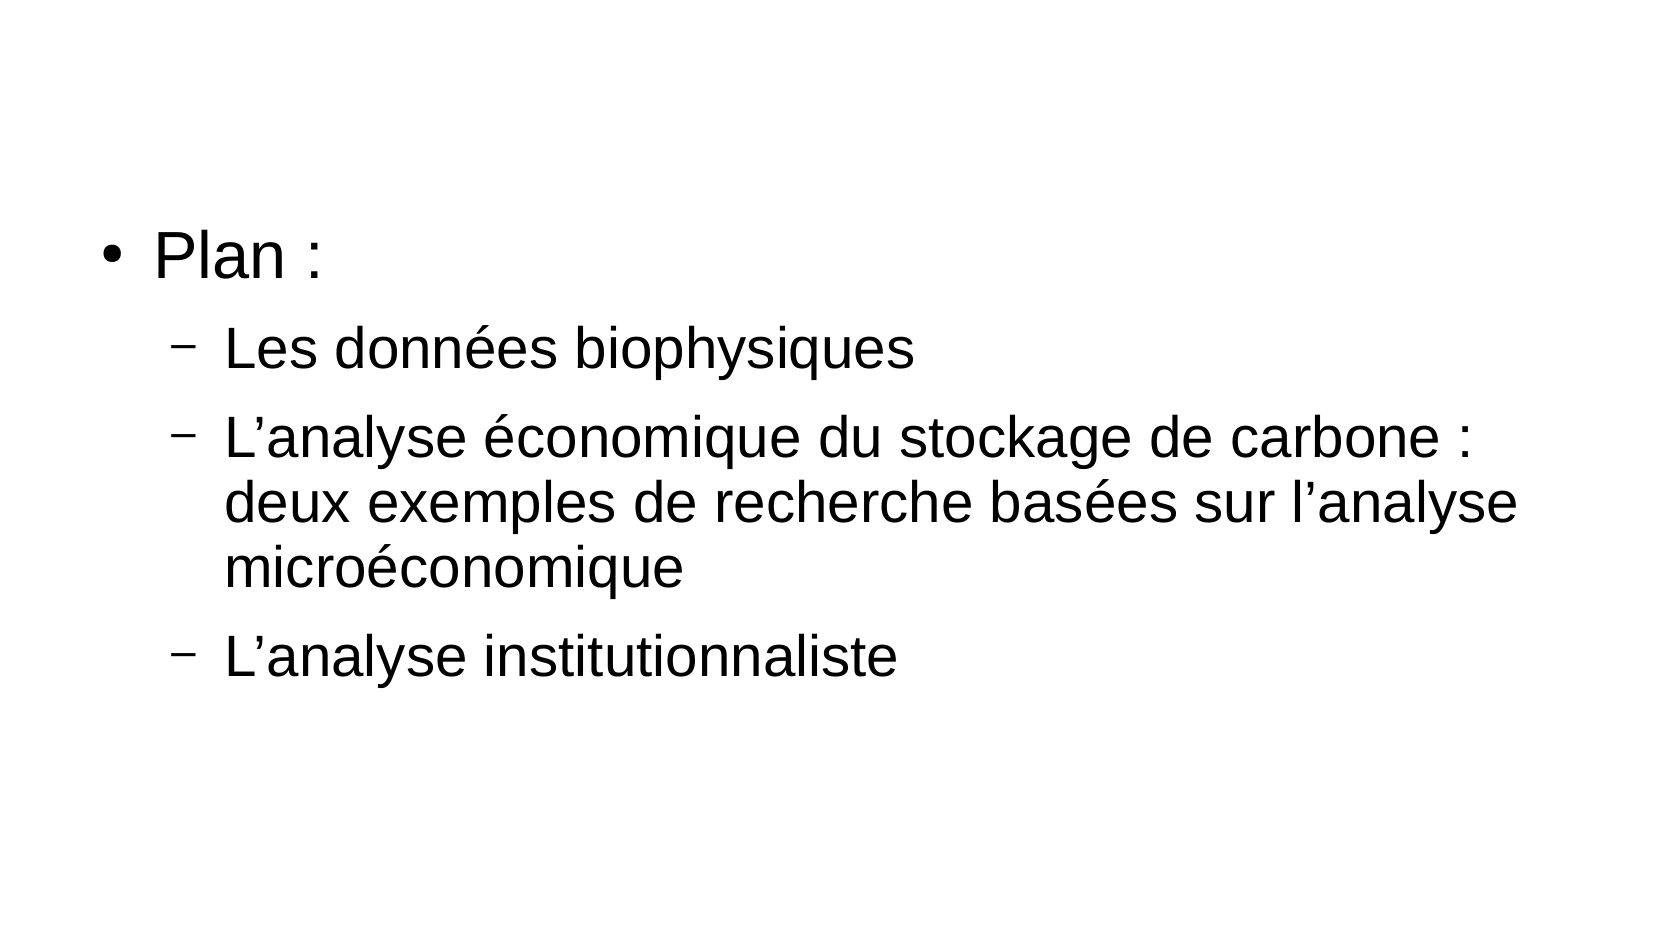

#
Plan :
Les données biophysiques
L’analyse économique du stockage de carbone : deux exemples de recherche basées sur l’analyse microéconomique
L’analyse institutionnaliste